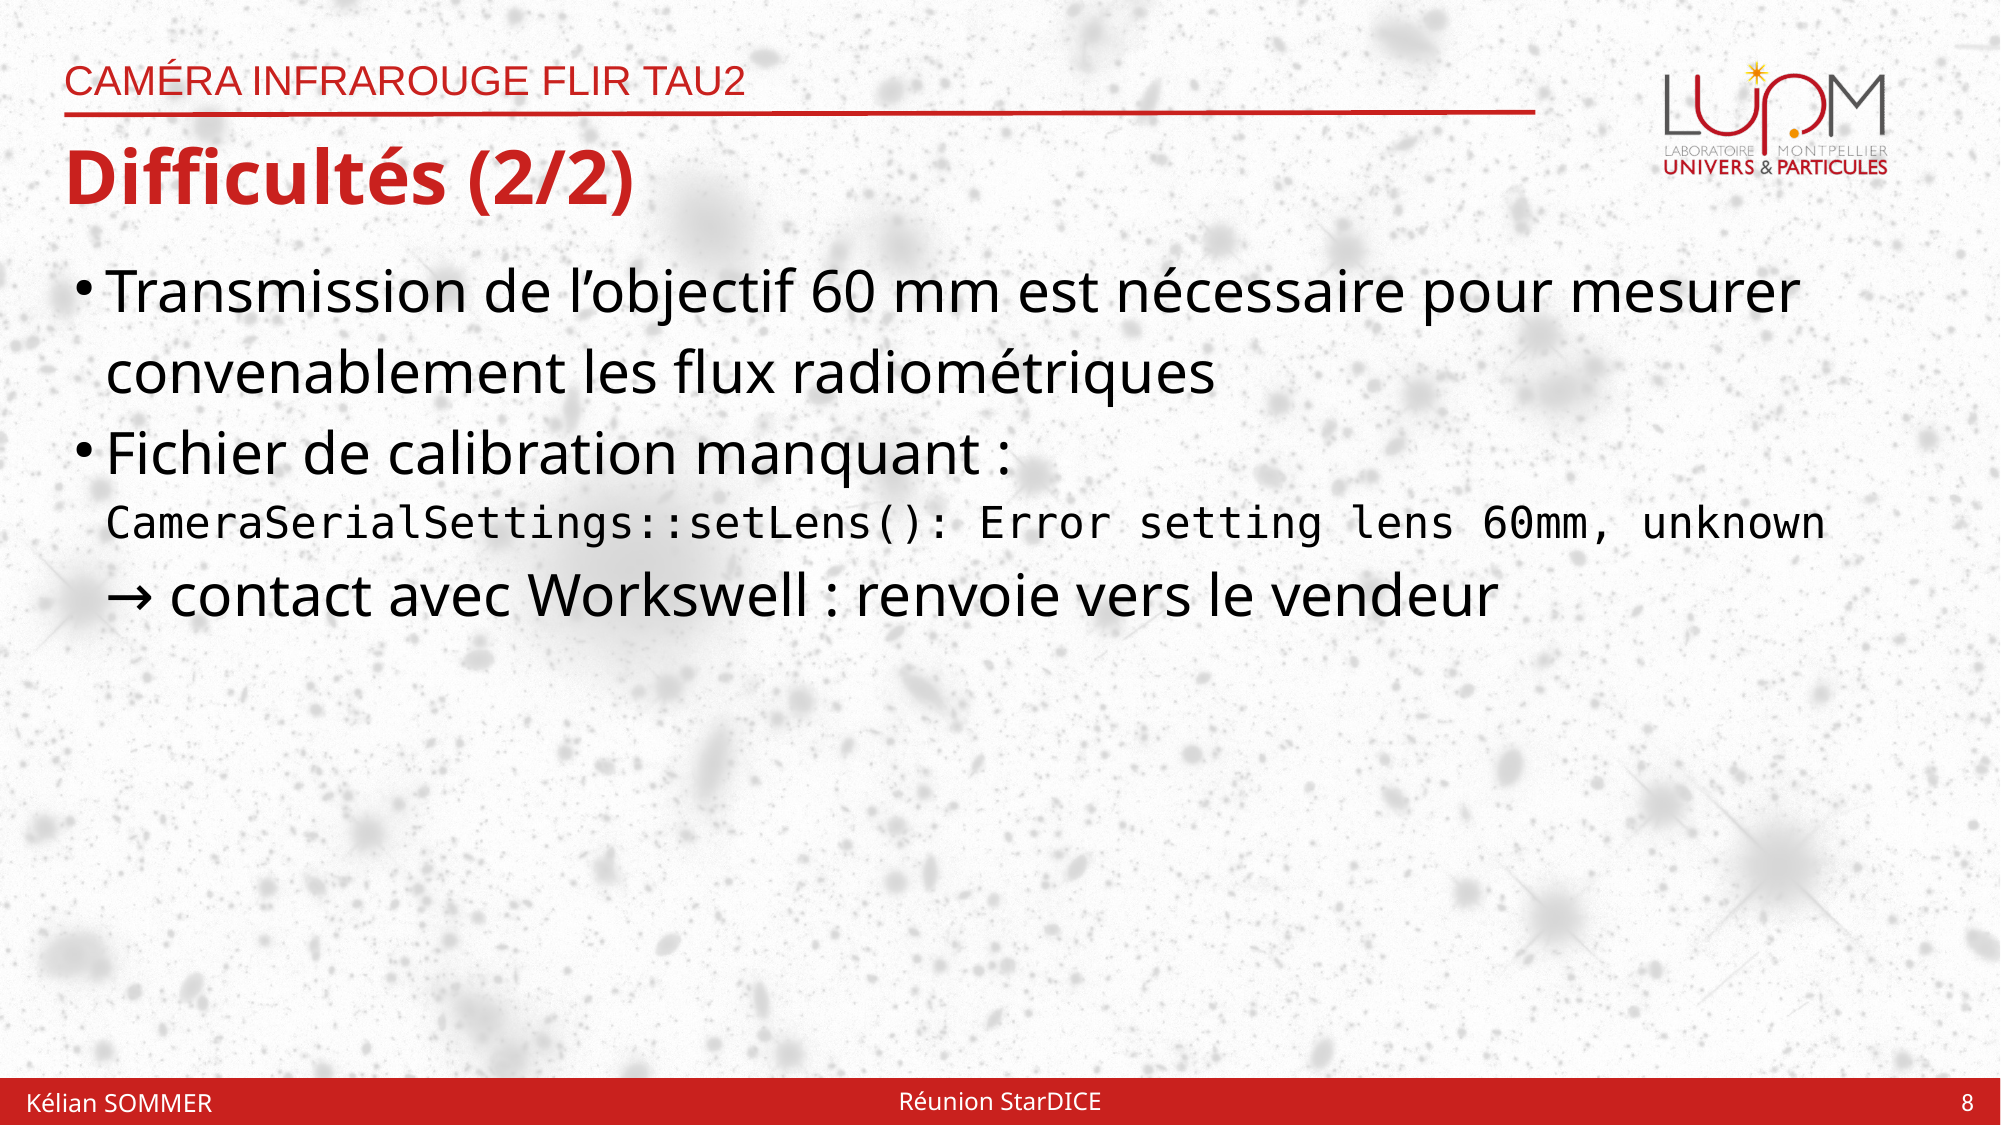

CAMÉRA INFRAROUGE FLIR TAU2
# Difficultés (2/2)
Transmission de l’objectif 60 mm est nécessaire pour mesurer convenablement les flux radiométriques
Fichier de calibration manquant :
CameraSerialSettings::setLens(): Error setting lens 60mm, unknown
→ contact avec Workswell : renvoie vers le vendeur
Réunion StarDICE
Kélian SOMMER